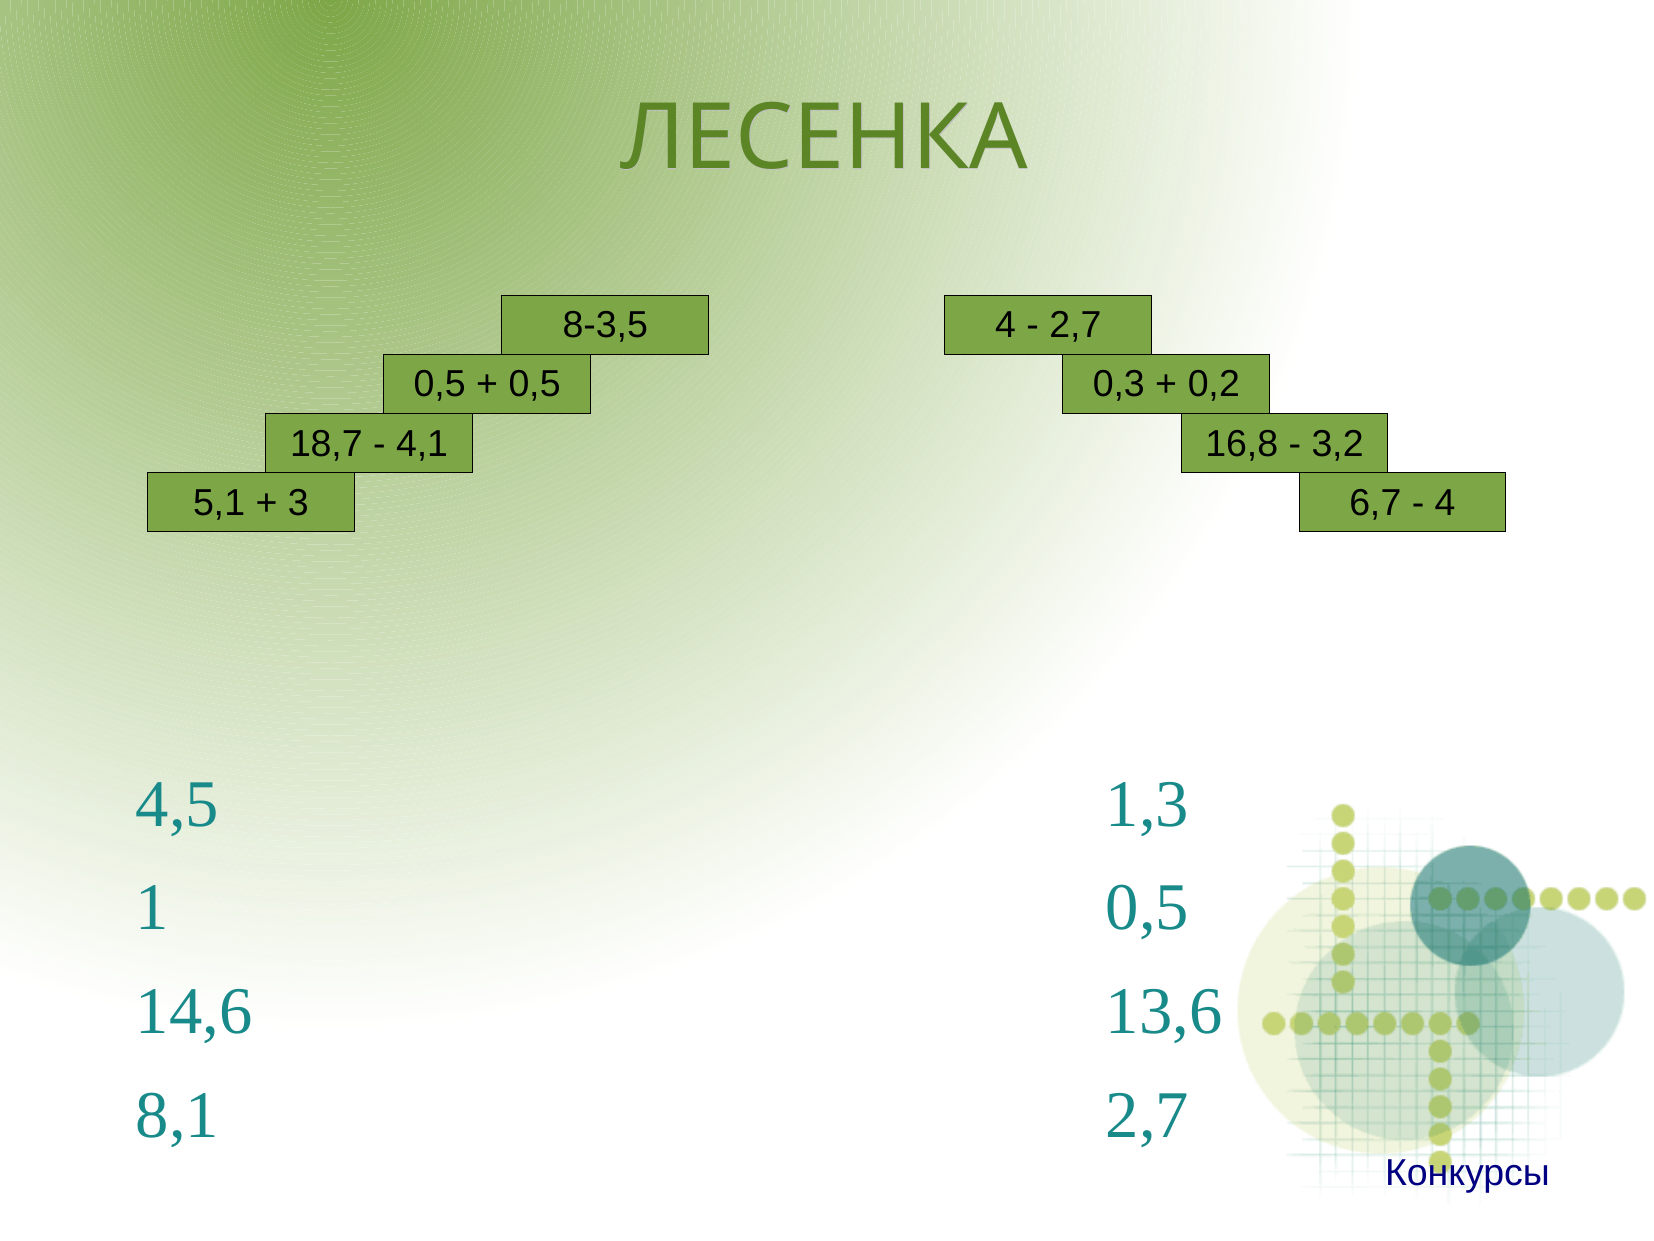

# ЛЕСЕНКА
8-3,5
4 - 2,7
0,5 + 0,5
0,3 + 0,2
18,7 - 4,1
16,8 - 3,2
5,1 + 3
6,7 - 4
4,5 1,3
1 0,5
14,6 13,6
8,1 2,7
Конкурсы